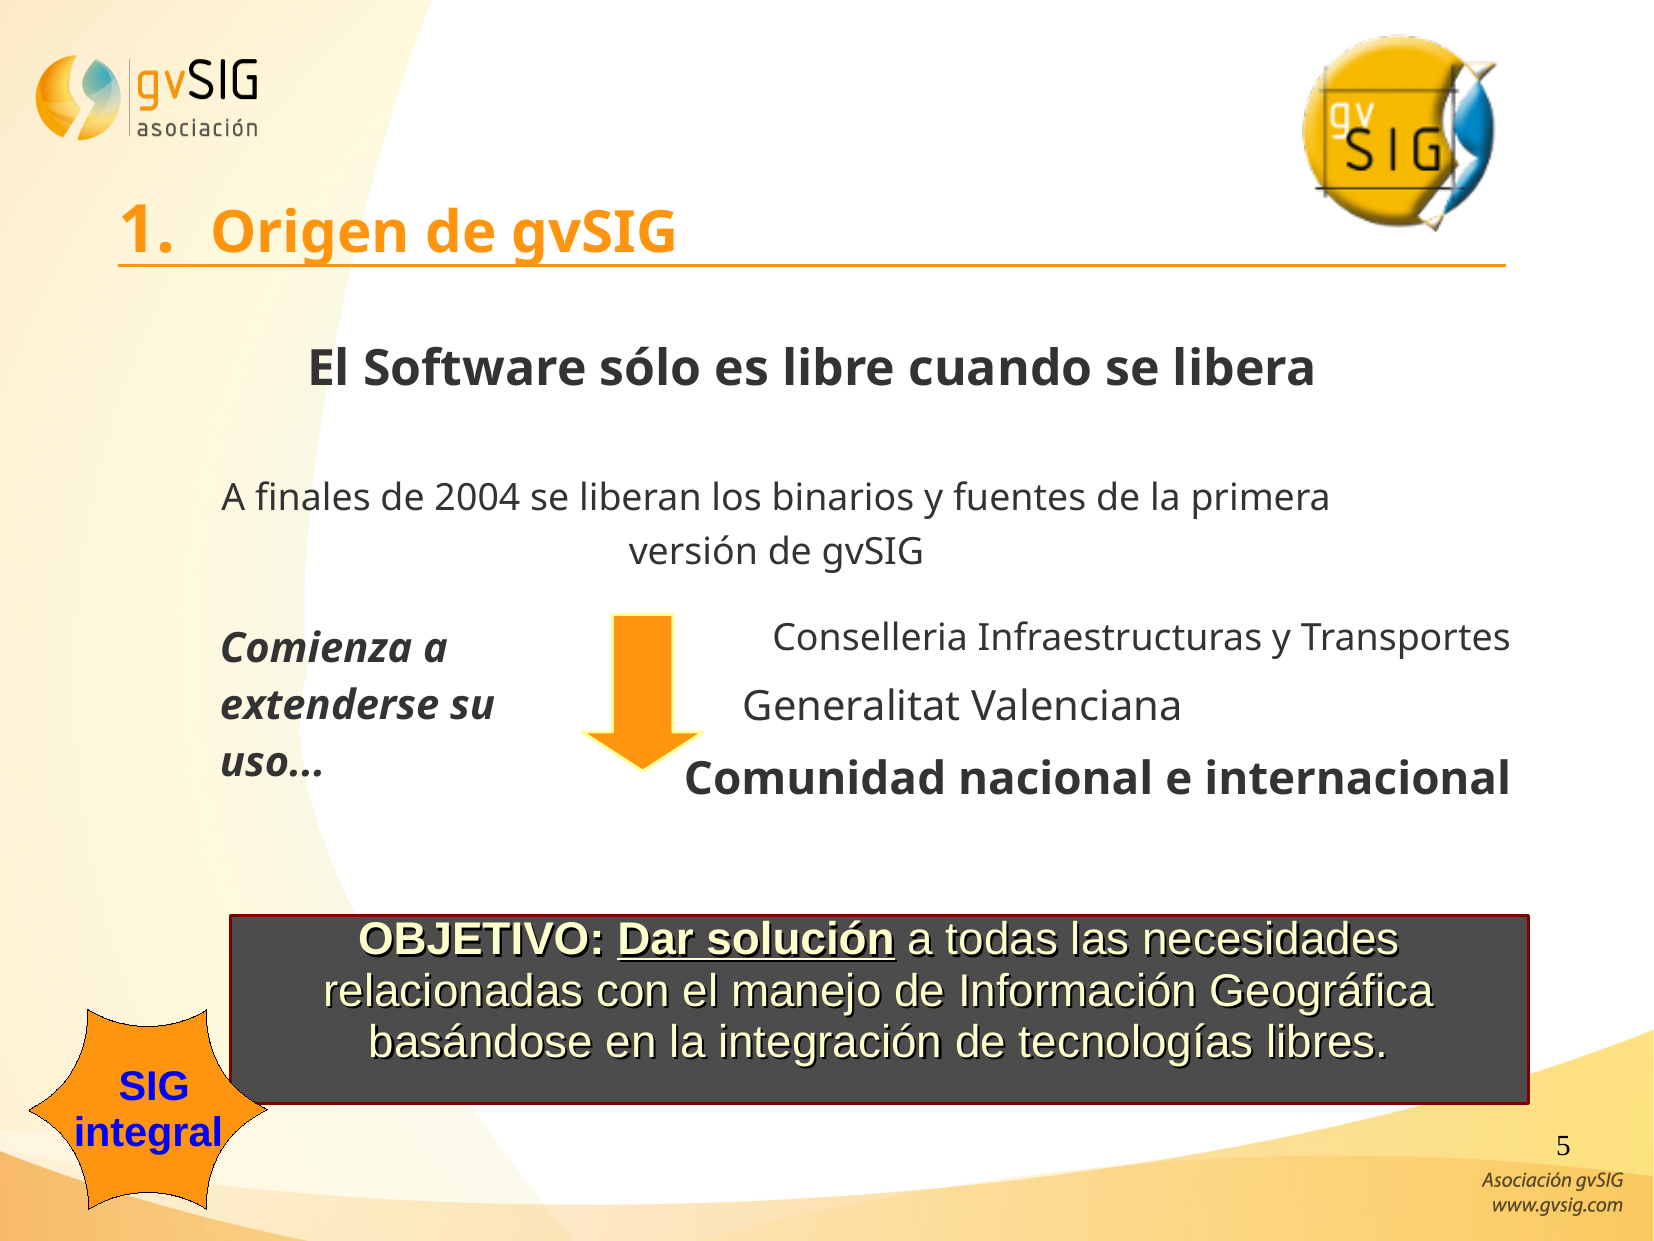

1. Origen de gvSIG
El Software sólo es libre cuando se libera
A finales de 2004 se liberan los binarios y fuentes de la primera versión de gvSIG
Conselleria Infraestructuras y Transportes
Comienza a extenderse su uso...
Generalitat Valenciana
Comunidad nacional e internacional
OBJETIVO: Dar solución a todas las necesidades relacionadas con el manejo de Información Geográfica basándose en la integración de tecnologías libres.
 SIG
integral
5